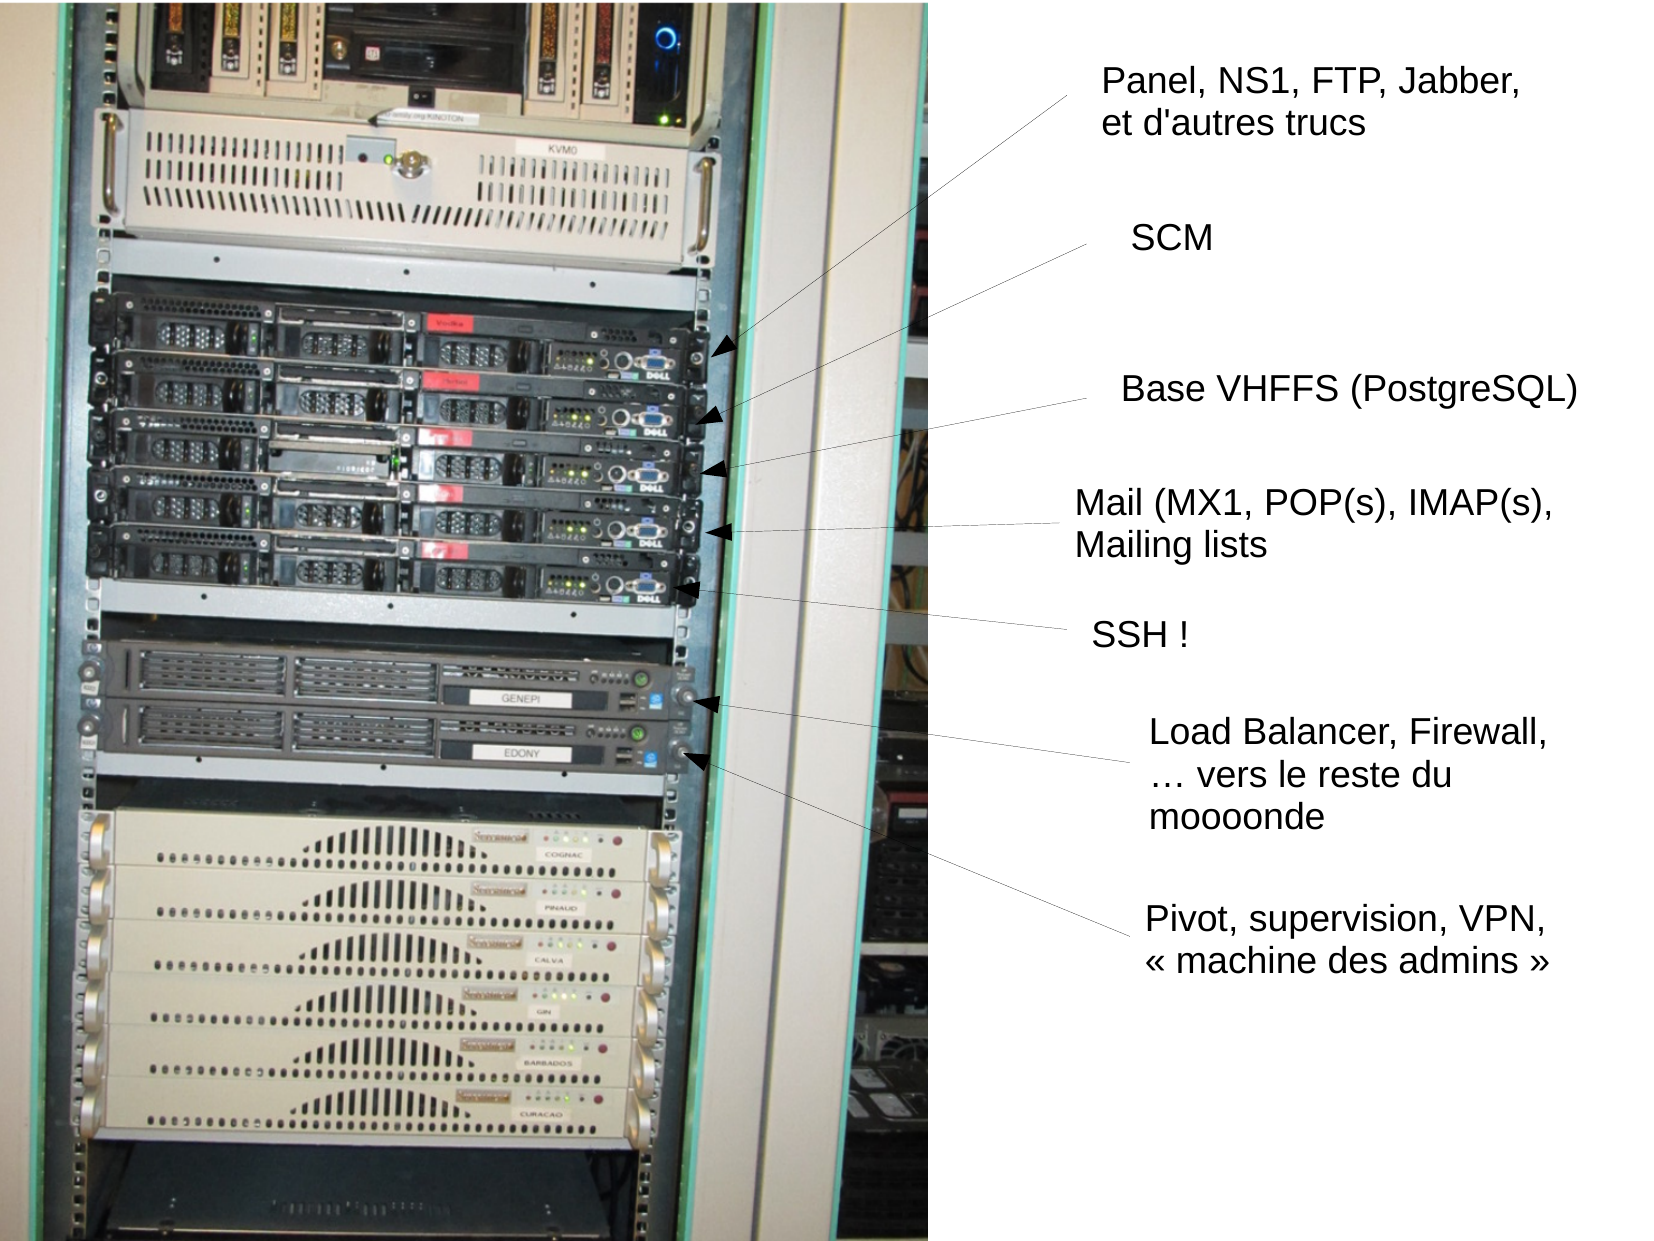

Panel, NS1, FTP, Jabber,
et d'autres trucs
SCM
Base VHFFS (PostgreSQL)
Mail (MX1, POP(s), IMAP(s), Mailing lists
SSH !
Load Balancer, Firewall, … vers le reste du moooonde
Pivot, supervision, VPN,
« machine des admins »